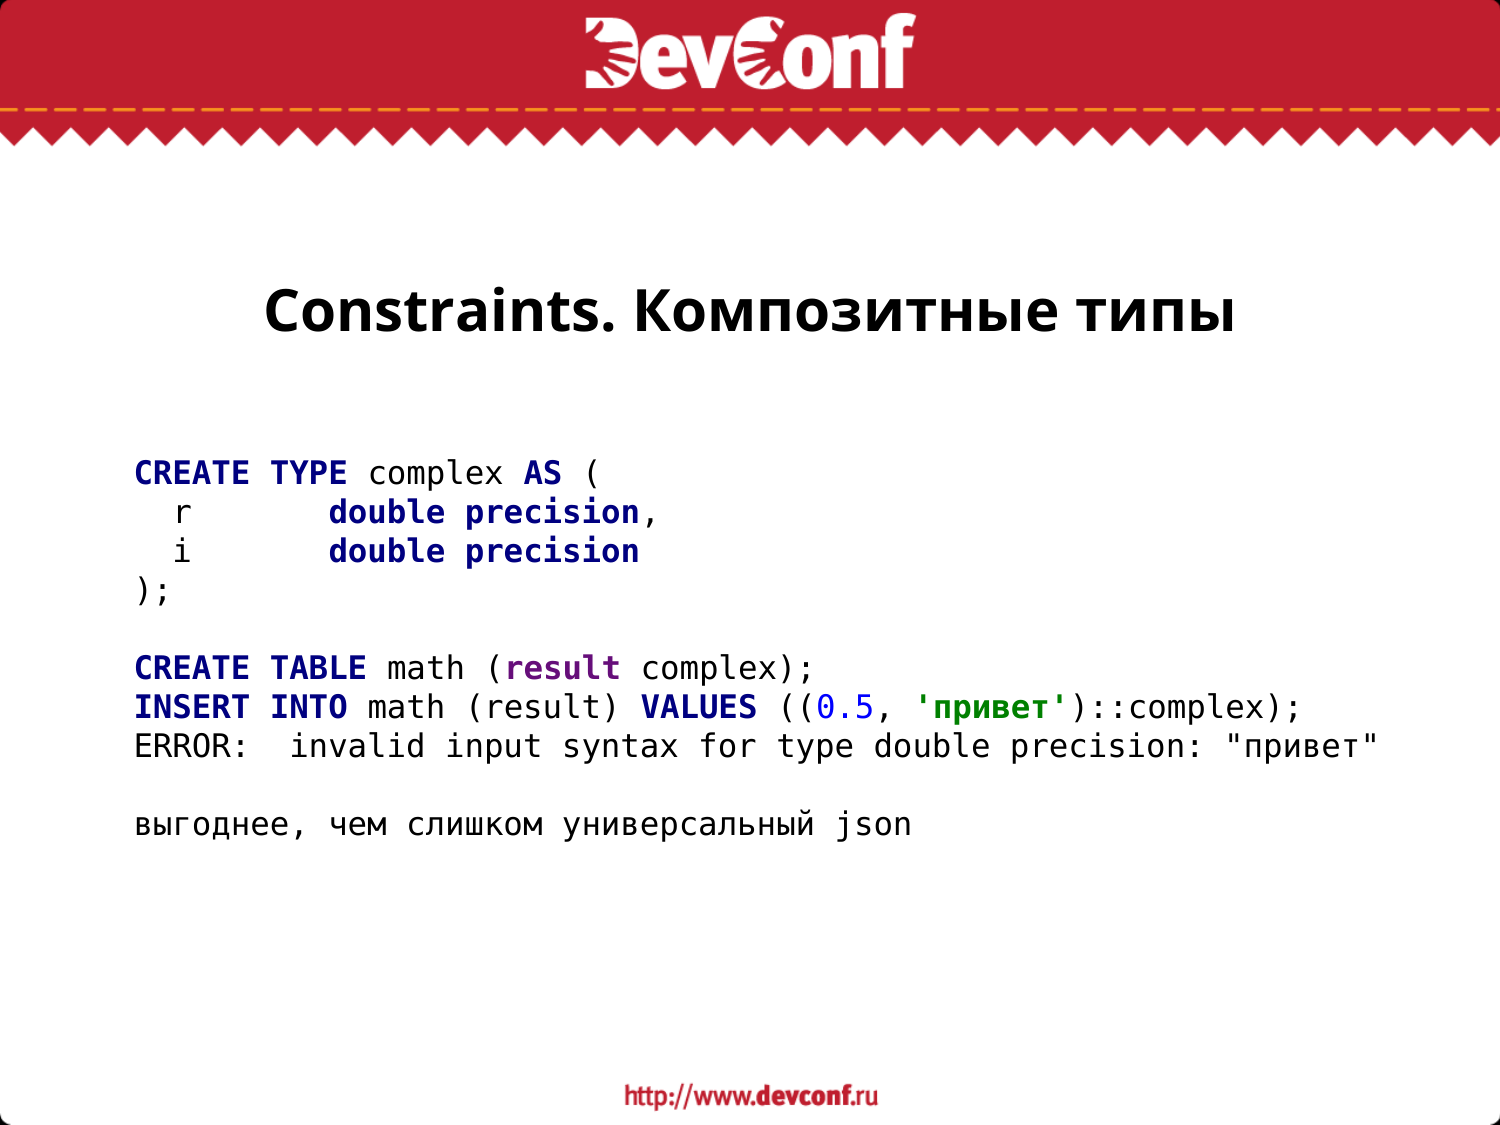

# Constraints. Композитные типы
CREATE TYPE complex AS (
 r double precision,
 i double precision
);
CREATE TABLE math (result complex);
INSERT INTO math (result) VALUES ((0.5, 'привет')::complex);
ERROR: invalid input syntax for type double precision: "привет"
выгоднее, чем слишком универсальный json